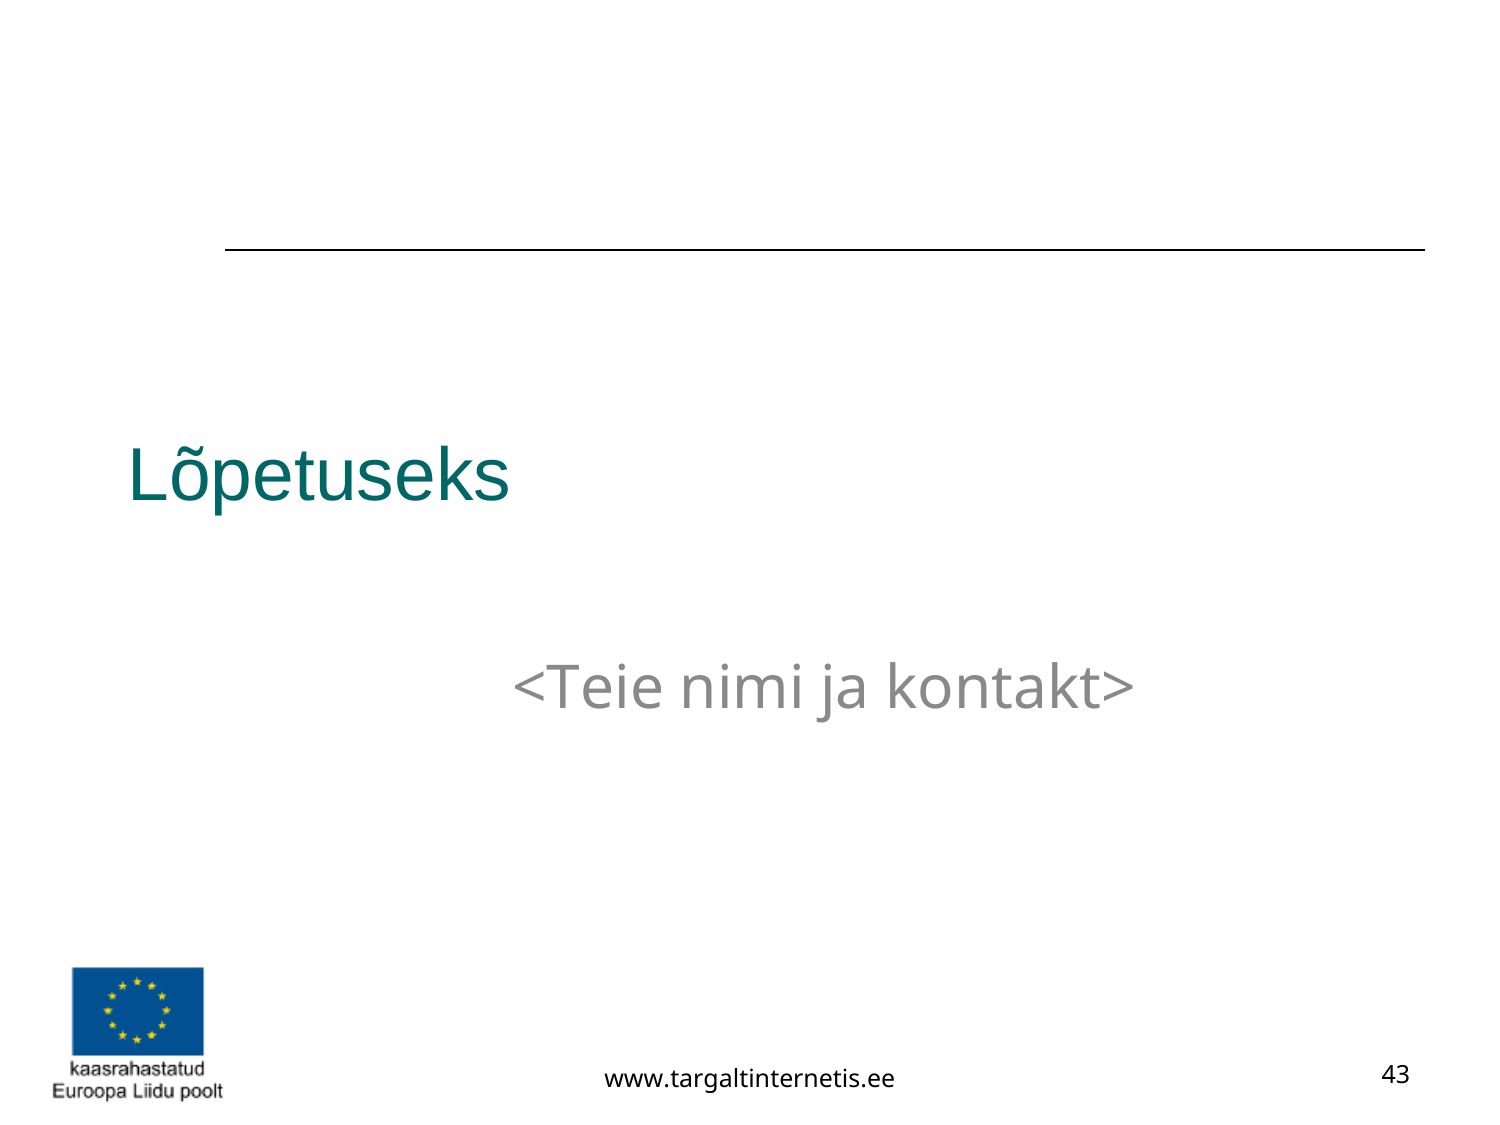

# Lõpetuseks
<Teie nimi ja kontakt>
www.targaltinternetis.ee